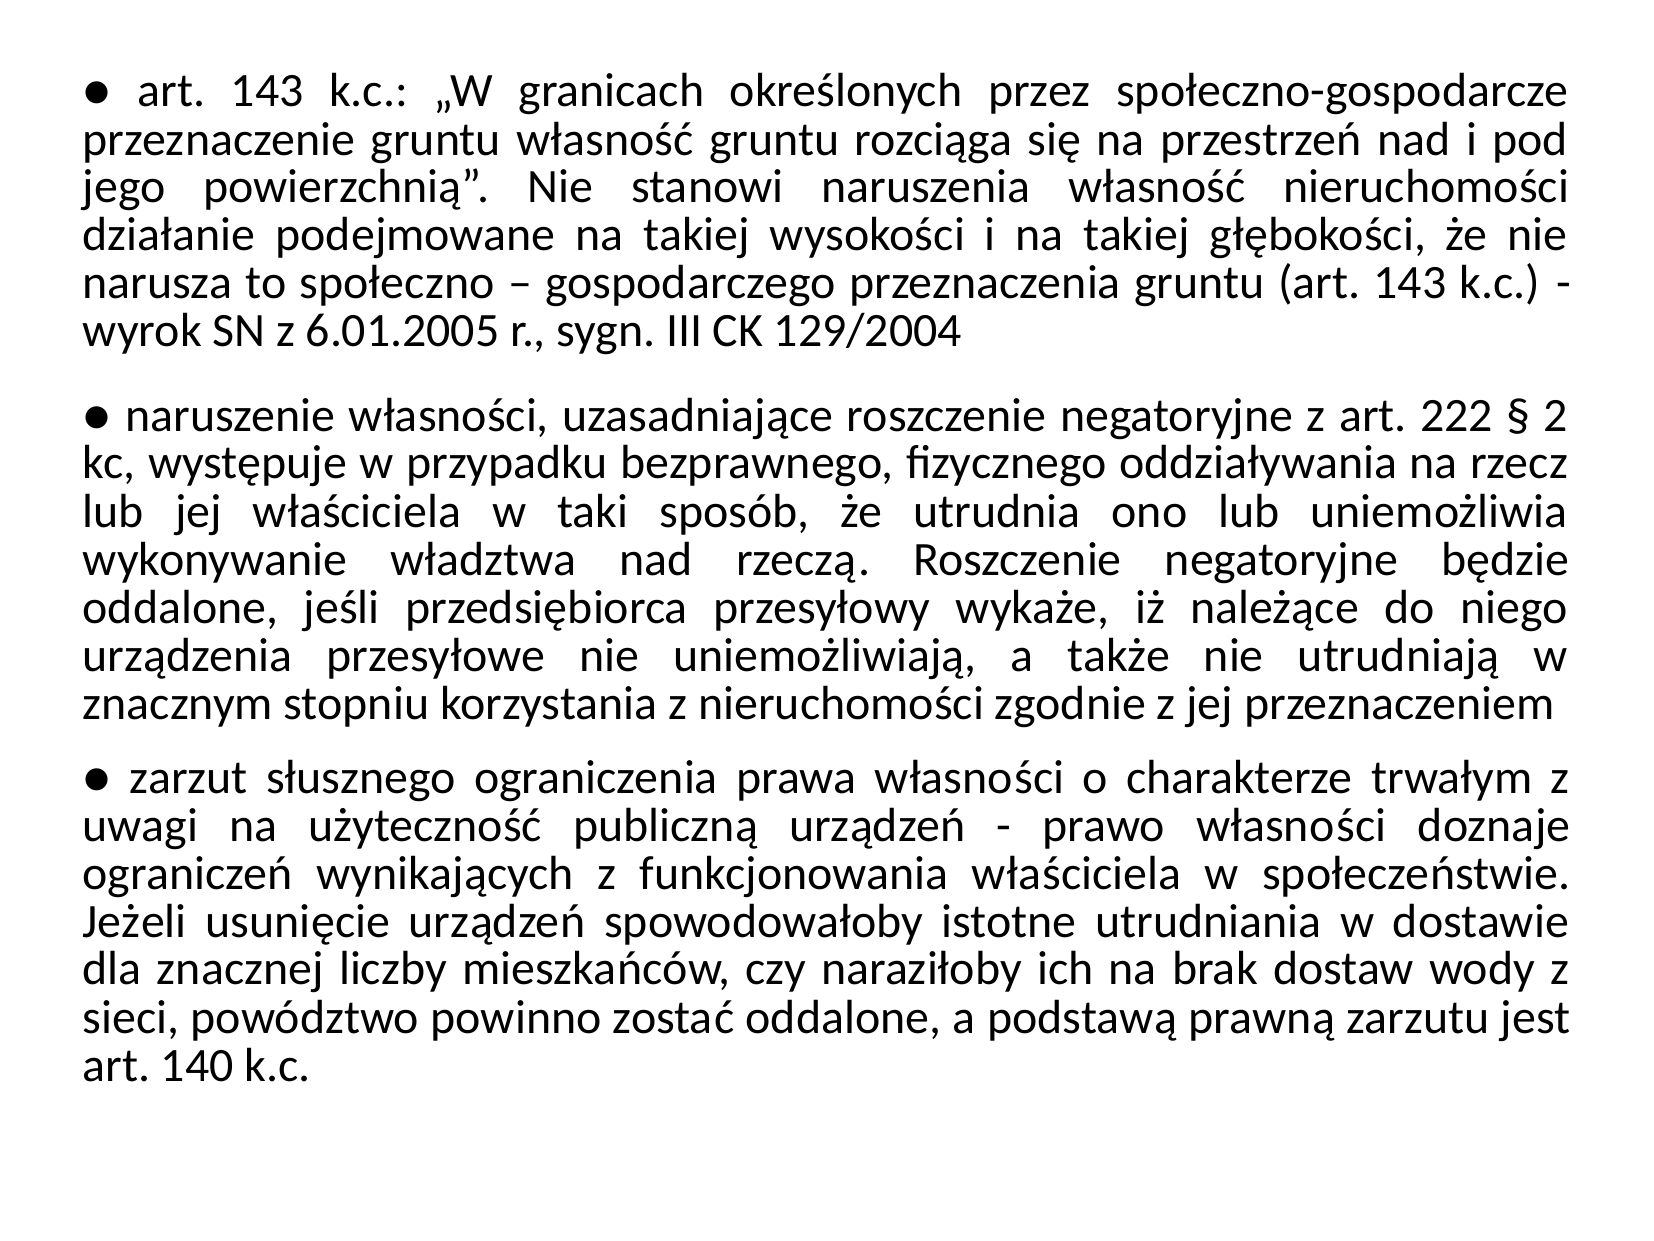

#
● art. 143 k.c.: „W granicach określonych przez społeczno-gospodarcze przeznaczenie gruntu własność gruntu rozciąga się na przestrzeń nad i pod jego powierzchnią”. Nie stanowi naruszenia własność nieruchomości działanie podejmowane na takiej wysokości i na takiej głębokości, że nie narusza to społeczno – gospodarczego przeznaczenia gruntu (art. 143 k.c.) - wyrok SN z 6.01.2005 r., sygn. III CK 129/2004
● naruszenie własności, uzasadniające roszczenie negatoryjne z art. 222 § 2 kc, występuje w przypadku bezprawnego, fizycznego oddziaływania na rzecz lub jej właściciela w taki sposób, że utrudnia ono lub uniemożliwia wykonywanie władztwa nad rzeczą. Roszczenie negatoryjne będzie oddalone, jeśli przedsiębiorca przesyłowy wykaże, iż należące do niego urządzenia przesyłowe nie uniemożliwiają, a także nie utrudniają w znacznym stopniu korzystania z nieruchomości zgodnie z jej przeznaczeniem
● zarzut słusznego ograniczenia prawa własności o charakterze trwałym z uwagi na użyteczność publiczną urządzeń - prawo własności doznaje ograniczeń wynikających z funkcjonowania właściciela w społeczeństwie. Jeżeli usunięcie urządzeń spowodowałoby istotne utrudniania w dostawie dla znacznej liczby mieszkańców, czy naraziłoby ich na brak dostaw wody z sieci, powództwo powinno zostać oddalone, a podstawą prawną zarzutu jest art. 140 k.c.